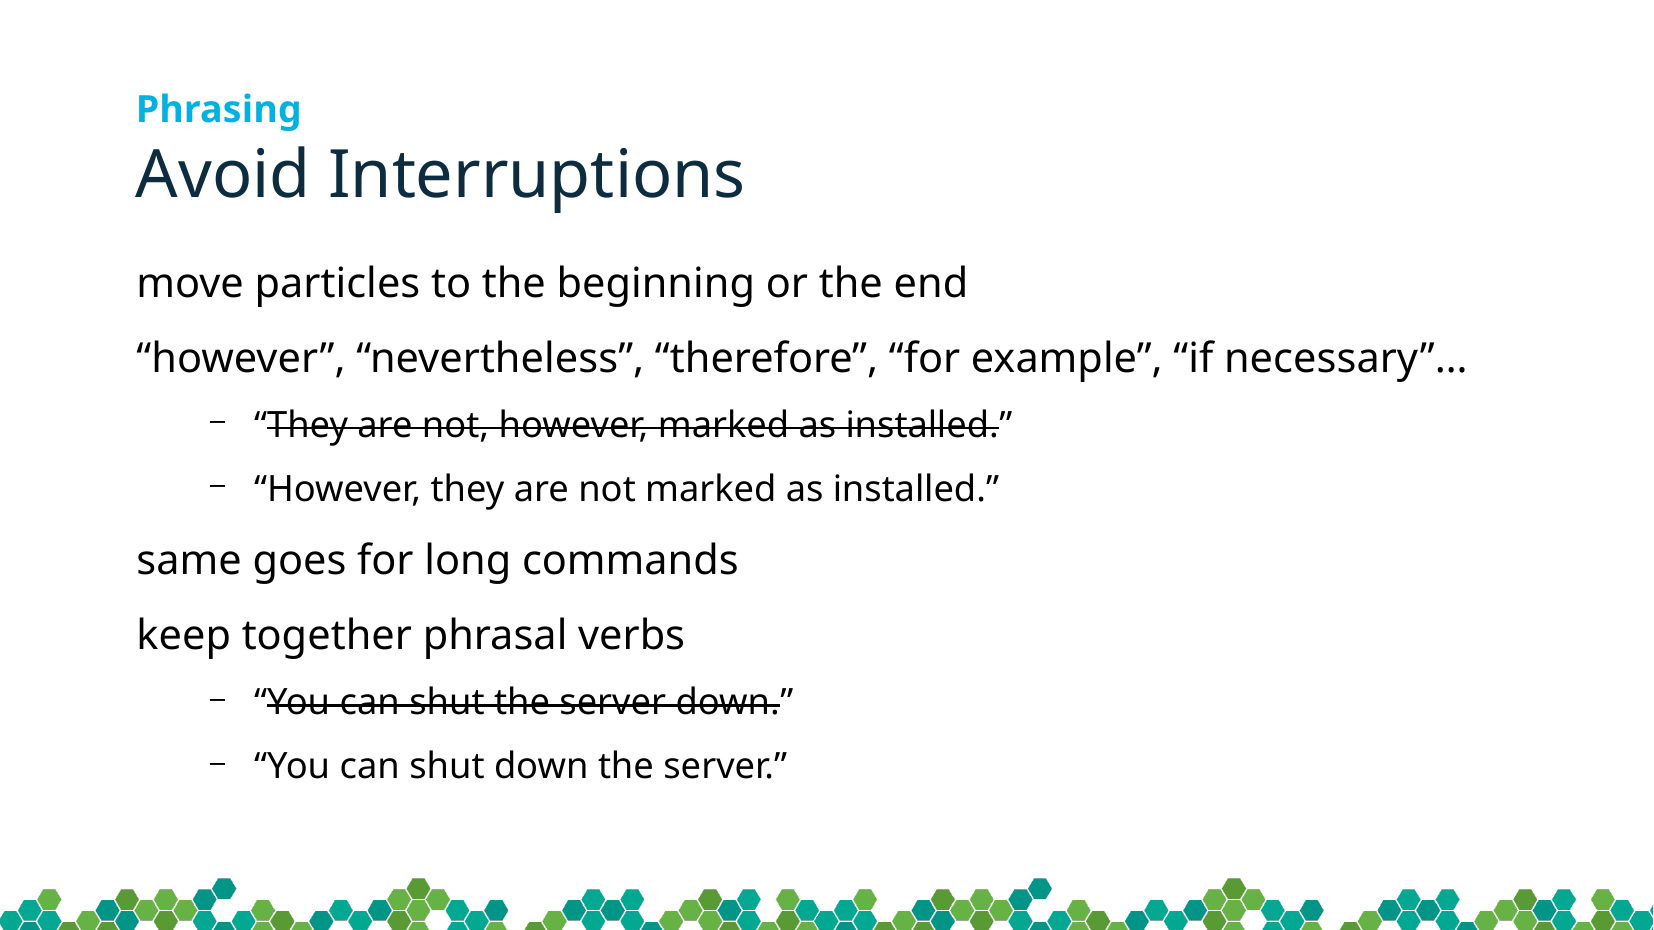

# Phrasing Avoid Interruptions
move particles to the beginning or the end
“however”, “nevertheless”, “therefore”, “for example”, “if necessary”…
“They are not, however, marked as installed.”
“However, they are not marked as installed.”
same goes for long commands
keep together phrasal verbs
“You can shut the server down.”
“You can shut down the server.”